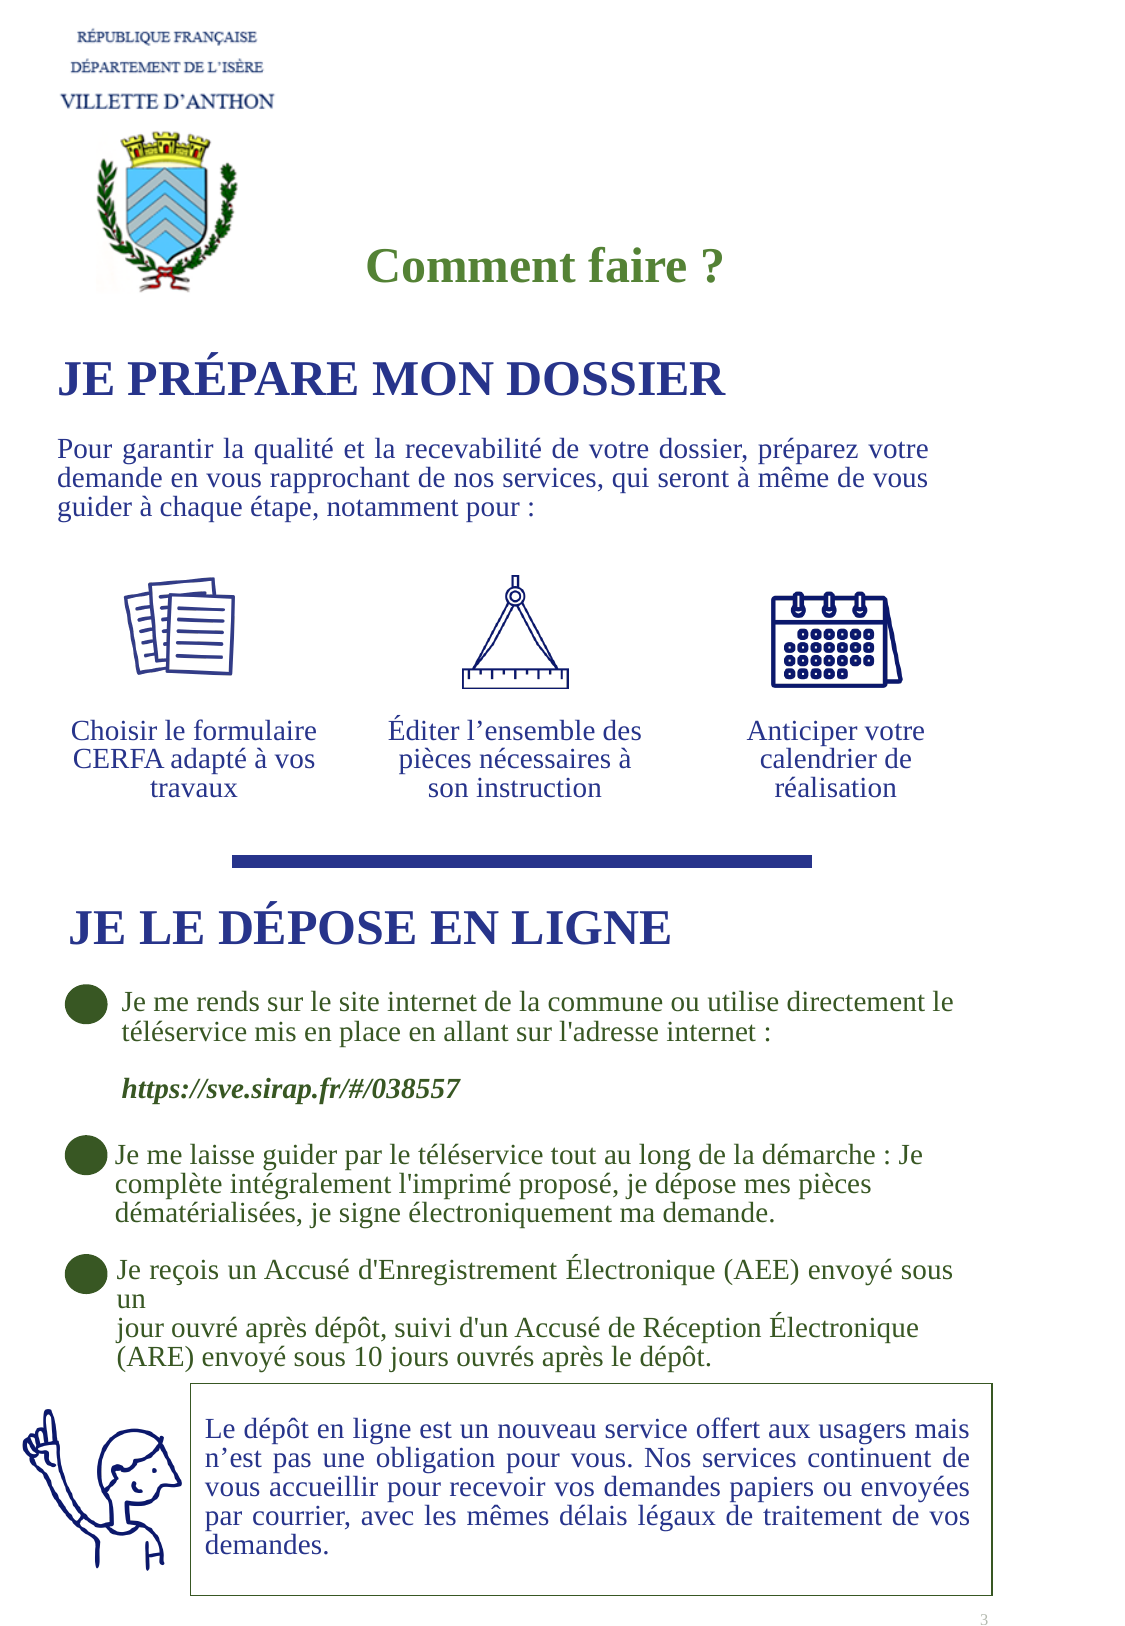

Comment faire ?
JE PRÉPARE MON DOSSIER
Pour garantir la qualité et la recevabilité de votre dossier, préparez votre demande en vous rapprochant de nos services, qui seront à même de vous guider à chaque étape, notamment pour :
Choisir le formulaire CERFA adapté à vos travaux
Éditer l’ensemble des pièces nécessaires à son instruction
Anticiper votre calendrier de réalisation
JE LE DÉPOSE EN LIGNE
Je me rends sur le site internet de la commune ou utilise directement le
téléservice mis en place en allant sur l'adresse internet :
https://sve.sirap.fr/#/038557
Je me laisse guider par le téléservice tout au long de la démarche : Je
complète intégralement l'imprimé proposé, je dépose mes pièces
dématérialisées, je signe électroniquement ma demande.
Je reçois un Accusé d'Enregistrement Électronique (AEE) envoyé sous un
jour ouvré après dépôt, suivi d'un Accusé de Réception Électronique
(ARE) envoyé sous 10 jours ouvrés après le dépôt.
Le dépôt en ligne est un nouveau service offert aux usagers mais n’est pas une obligation pour vous. Nos services continuent de vous accueillir pour recevoir vos demandes papiers ou envoyées par courrier, avec les mêmes délais légaux de traitement de vos demandes.